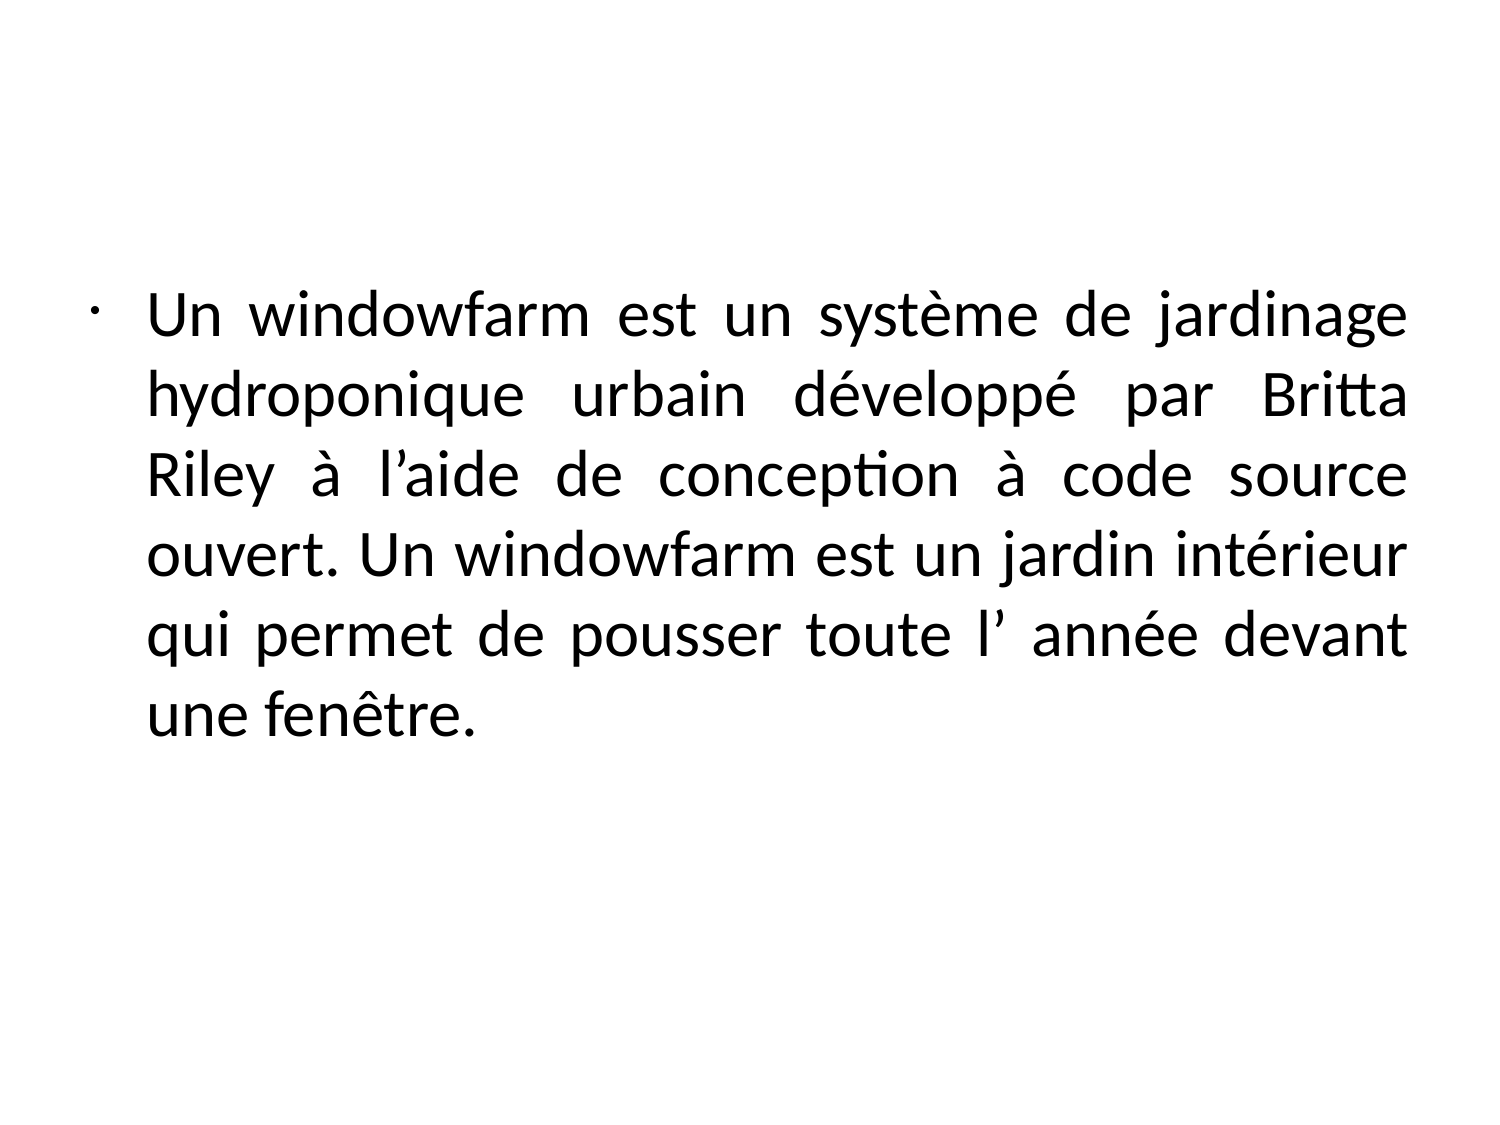

#
Un windowfarm est un système de jardinage hydroponique urbain développé par Britta Riley à l’aide de conception à code source ouvert. Un windowfarm est un jardin intérieur qui permet de pousser toute l’ année devant une fenêtre.